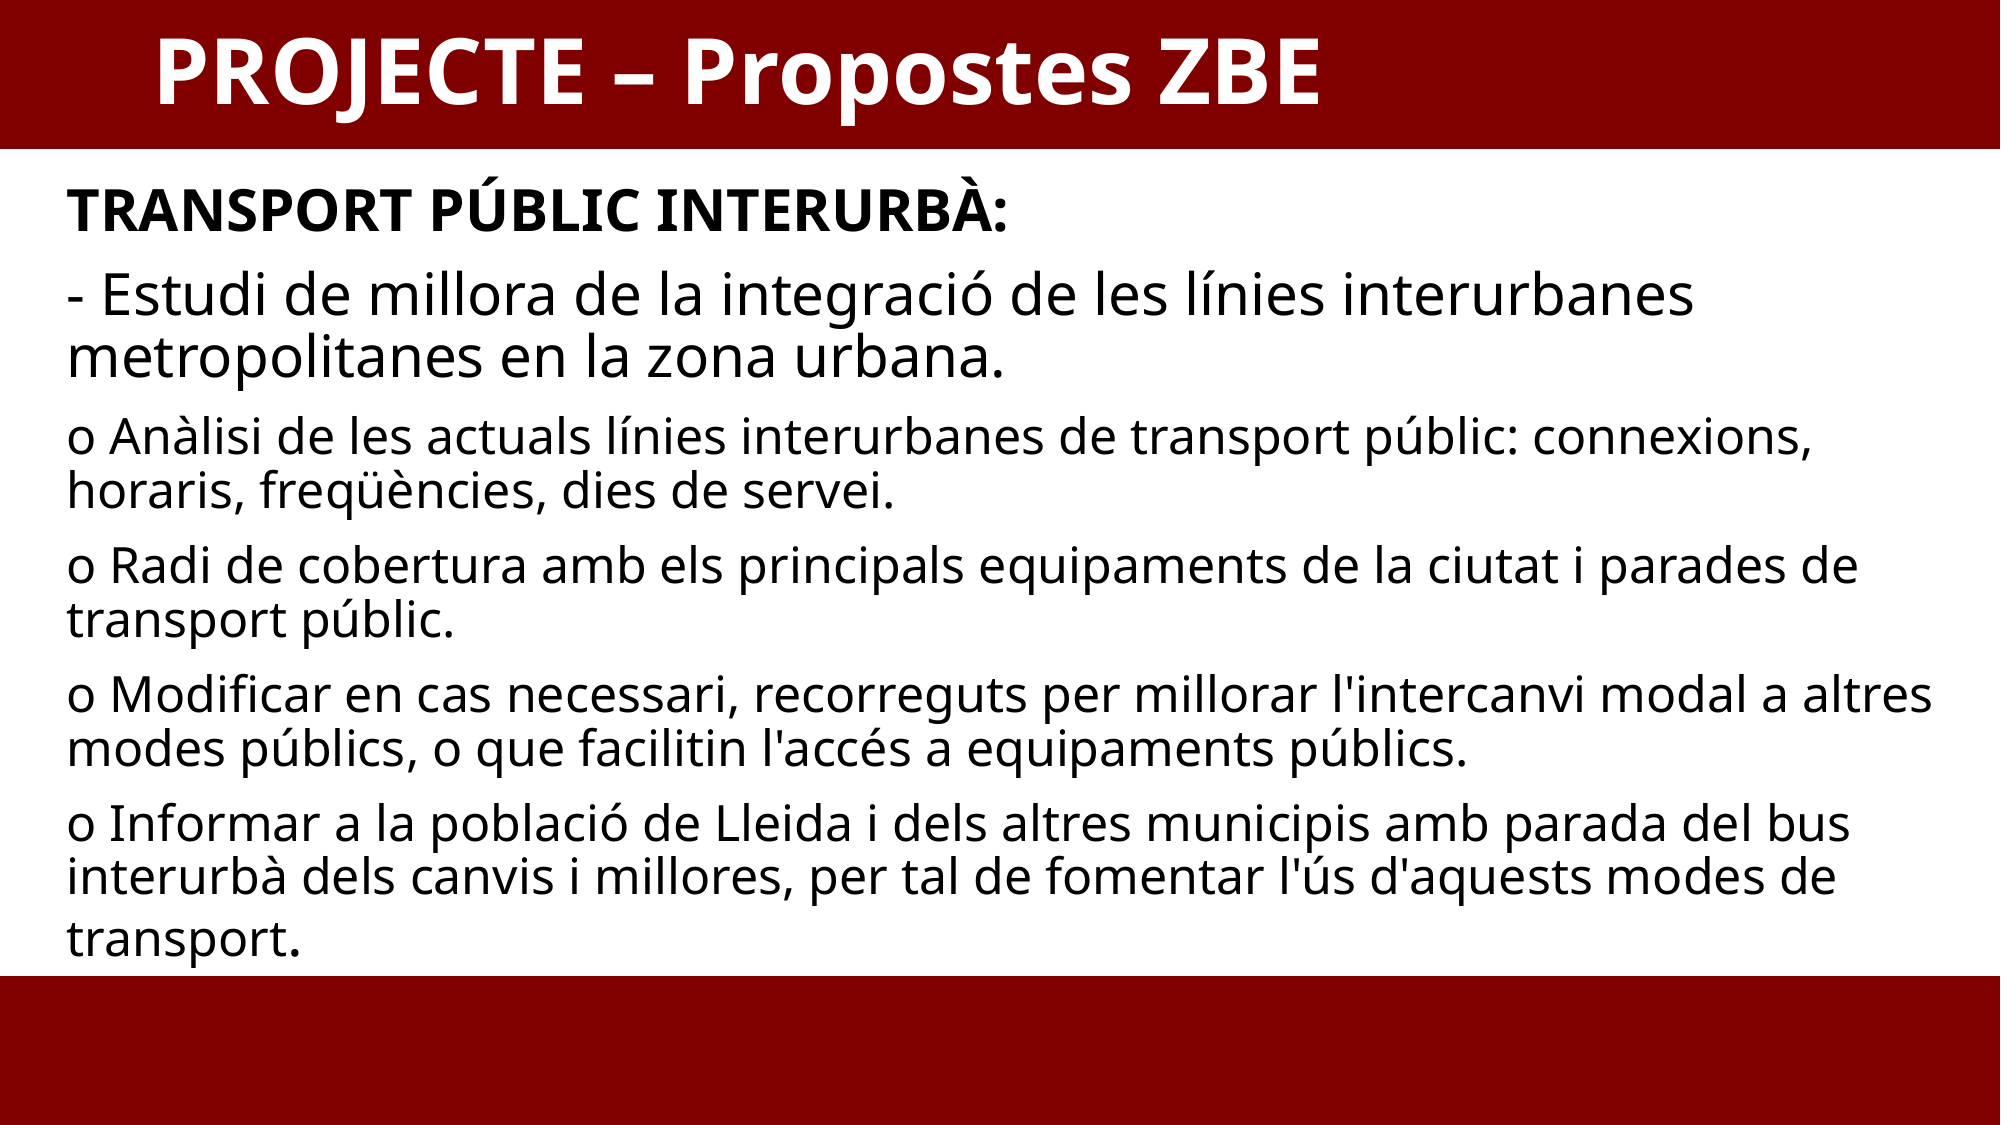

PROJECTE – Propostes ZBE
# TRANSPORT PÚBLIC INTERURBÀ:
- Estudi de millora de la integració de les línies interurbanes metropolitanes en la zona urbana.
o Anàlisi de les actuals línies interurbanes de transport públic: connexions, horaris, freqüències, dies de servei.
o Radi de cobertura amb els principals equipaments de la ciutat i parades de transport públic.
o Modificar en cas necessari, recorreguts per millorar l'intercanvi modal a altres modes públics, o que facilitin l'accés a equipaments públics.
o Informar a la població de Lleida i dels altres municipis amb parada del bus interurbà dels canvis i millores, per tal de fomentar l'ús d'aquests modes de transport.